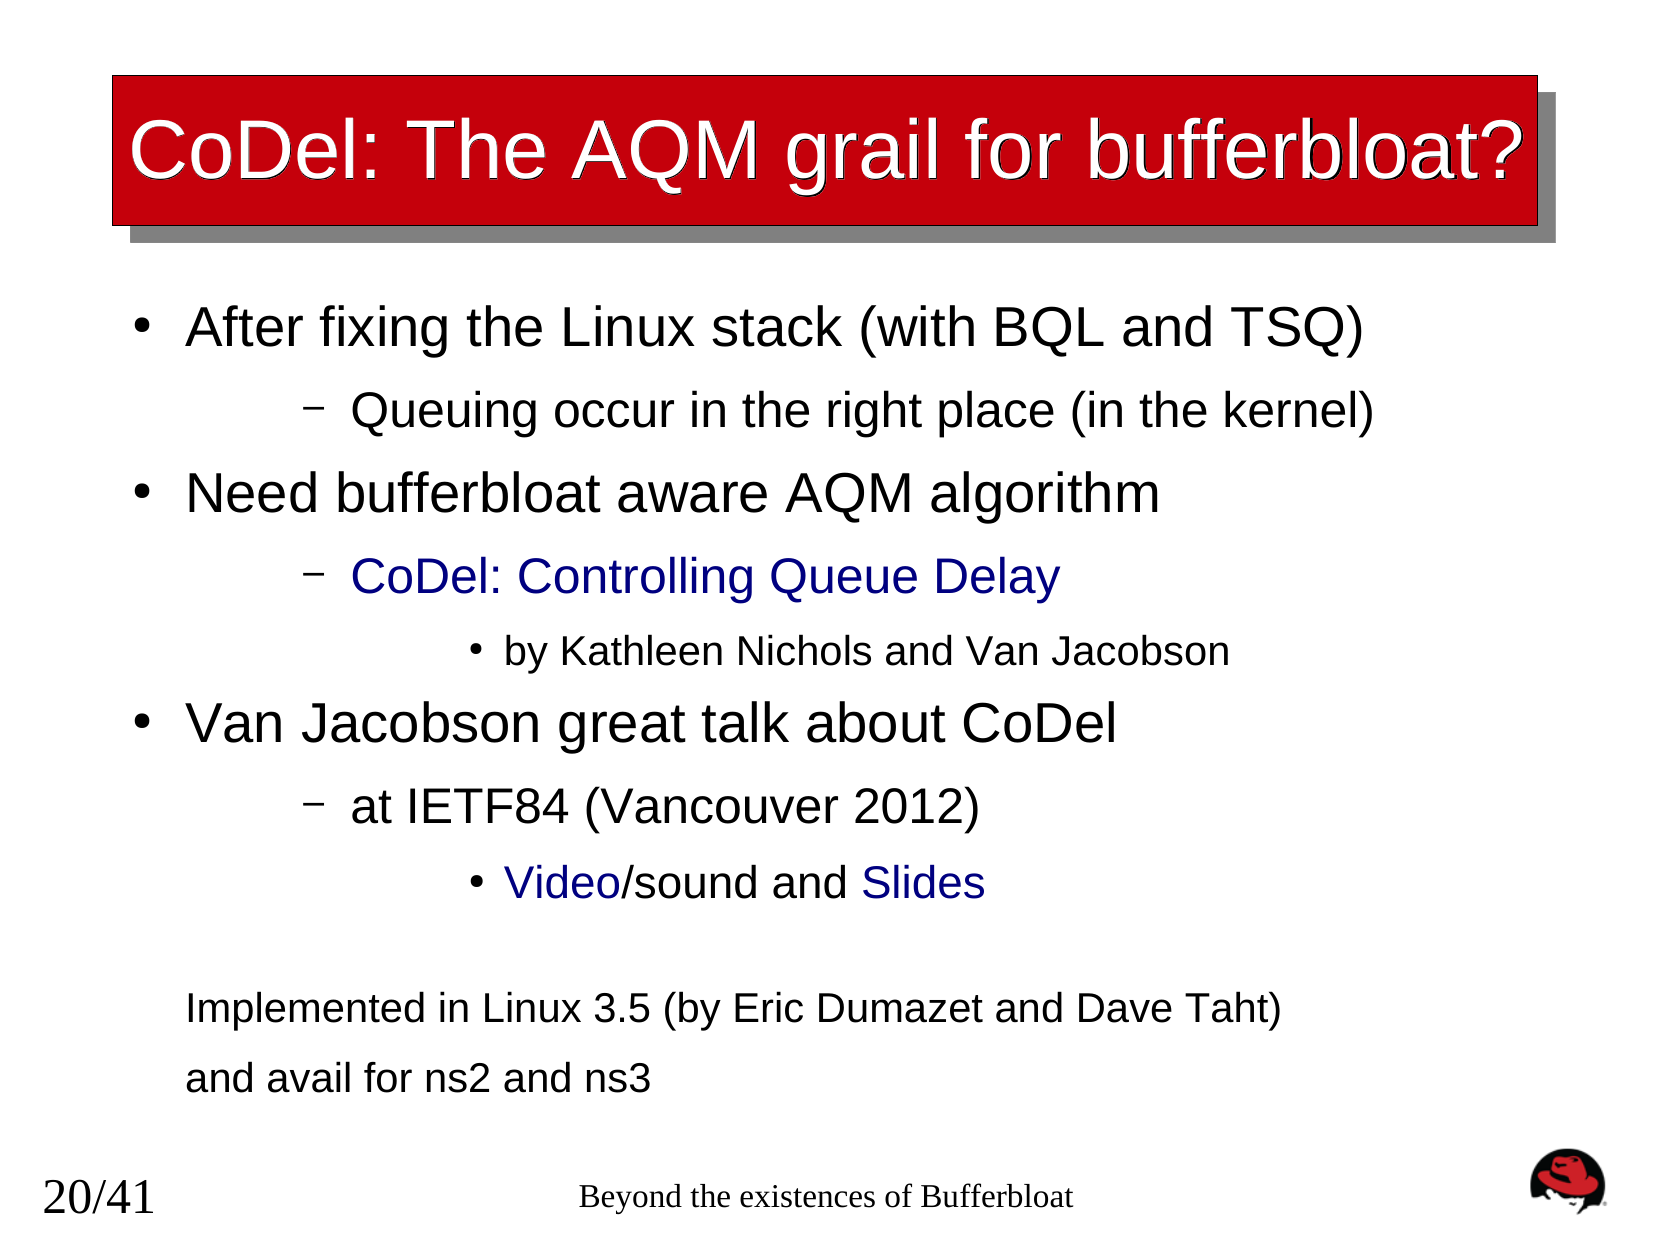

# CoDel: The AQM grail for bufferbloat?
After fixing the Linux stack (with BQL and TSQ)
Queuing occur in the right place (in the kernel)
Need bufferbloat aware AQM algorithm
CoDel: Controlling Queue Delay
by Kathleen Nichols and Van Jacobson
Van Jacobson great talk about CoDel
at IETF84 (Vancouver 2012)
Video/sound and Slides
Implemented in Linux 3.5 (by Eric Dumazet and Dave Taht)
and avail for ns2 and ns3